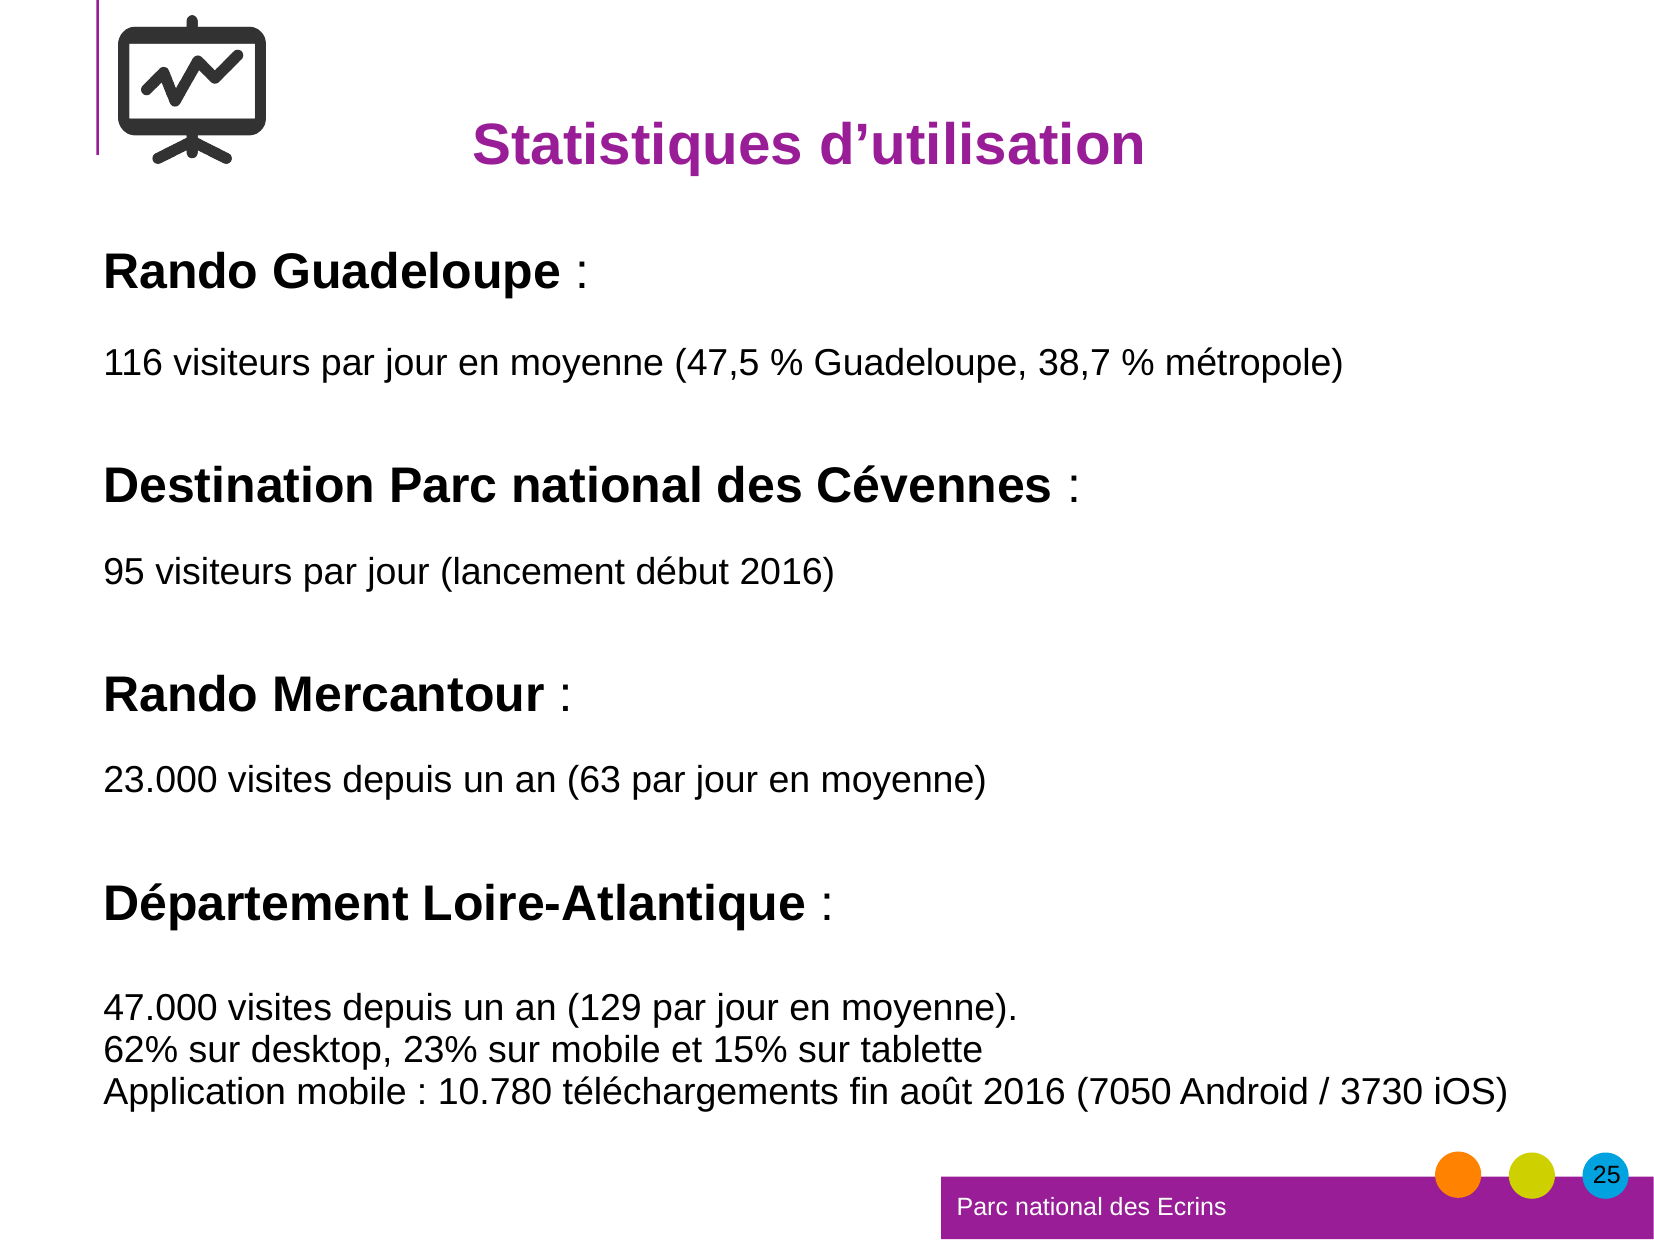

# Statistiques d’utilisation
Rando Guadeloupe :
116 visiteurs par jour en moyenne (47,5 % Guadeloupe, 38,7 % métropole)
Destination Parc national des Cévennes :
95 visiteurs par jour (lancement début 2016)
Rando Mercantour :
23.000 visites depuis un an (63 par jour en moyenne)
Département Loire-Atlantique :
47.000 visites depuis un an (129 par jour en moyenne).
62% sur desktop, 23% sur mobile et 15% sur tablette
Application mobile : 10.780 téléchargements fin août 2016 (7050 Android / 3730 iOS)